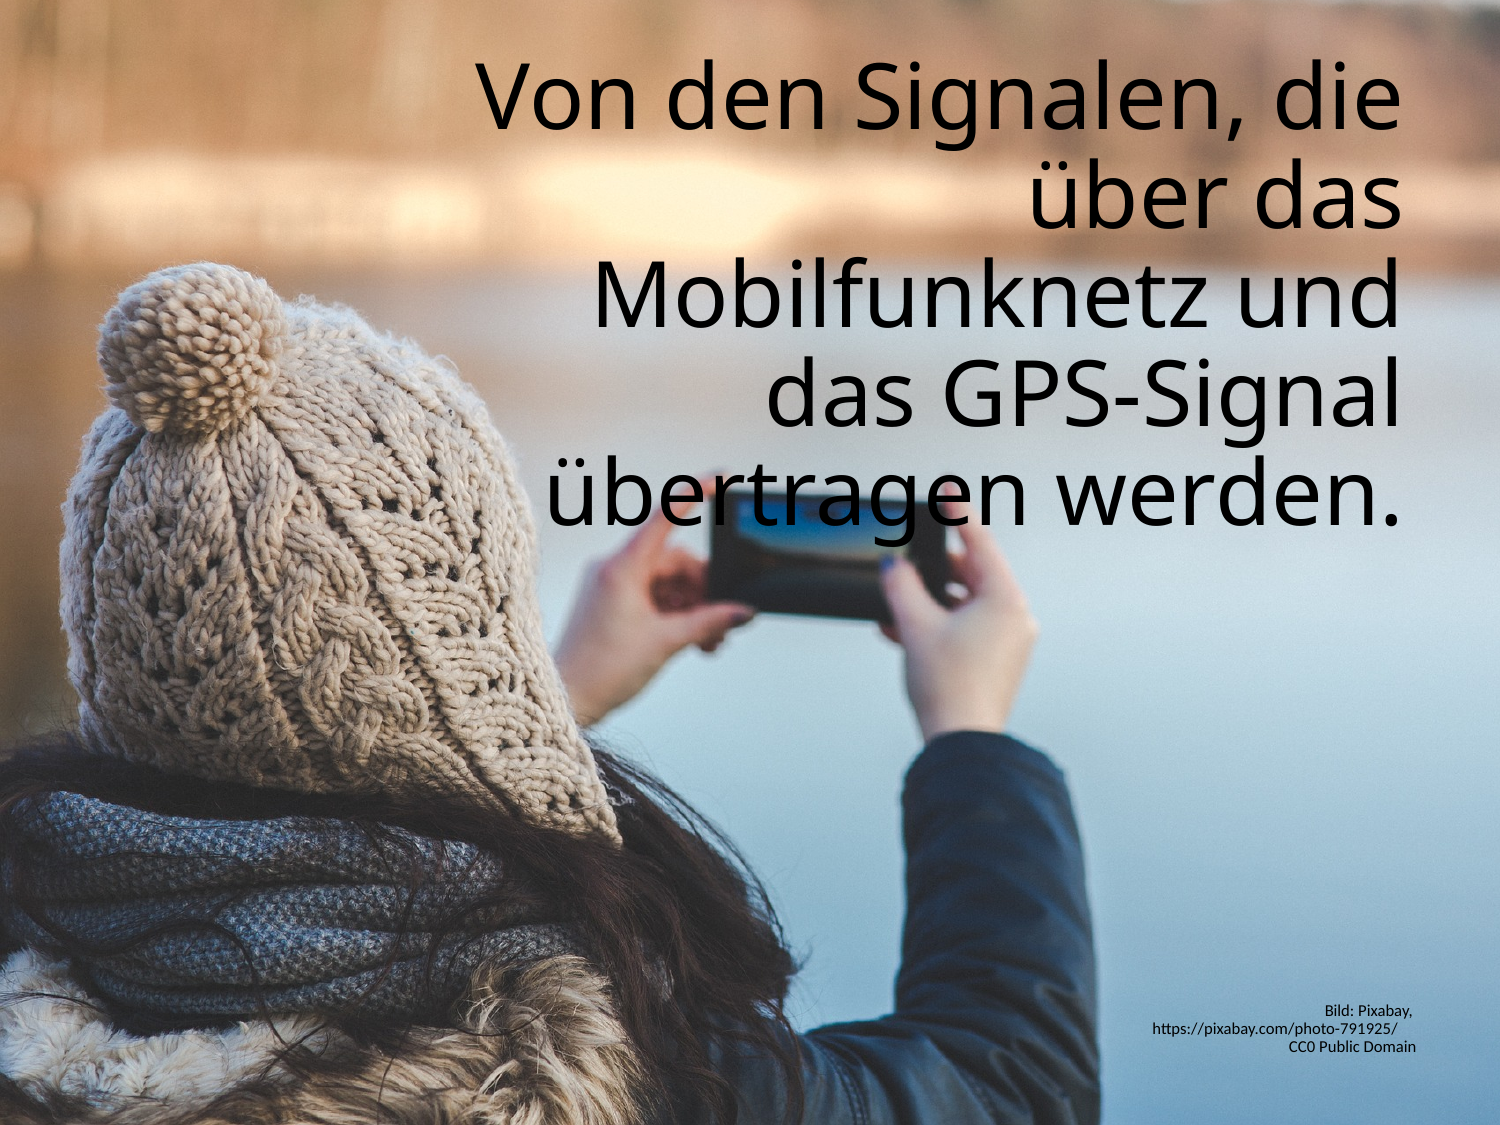

Von den Signalen, die über das Mobilfunknetz und das GPS-Signal übertragen werden.
# Bild: Pixabay, https://pixabay.com/photo-791925/ CC0 Public Domain